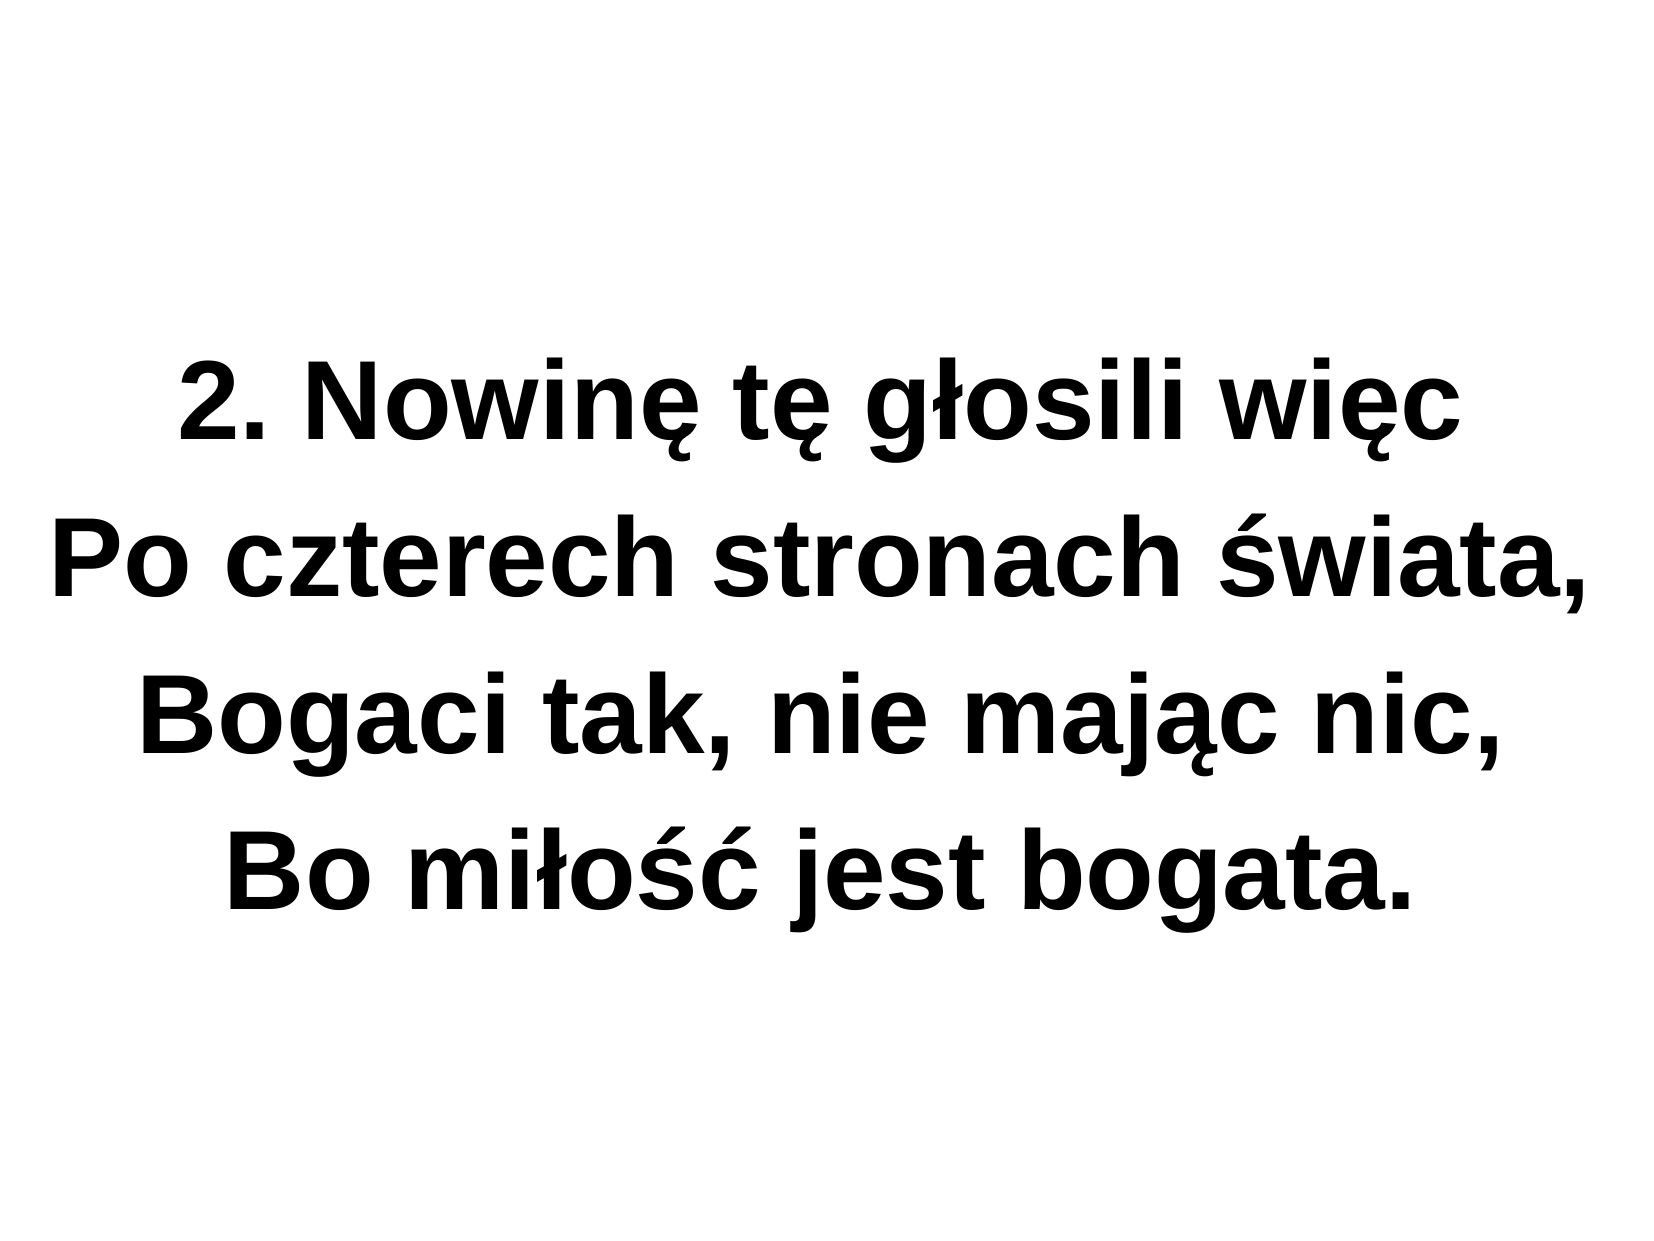

# 2. Nowinę tę głosili więc
Po czterech stronach świata,
Bogaci tak, nie mając nic,
Bo miłość jest bogata.